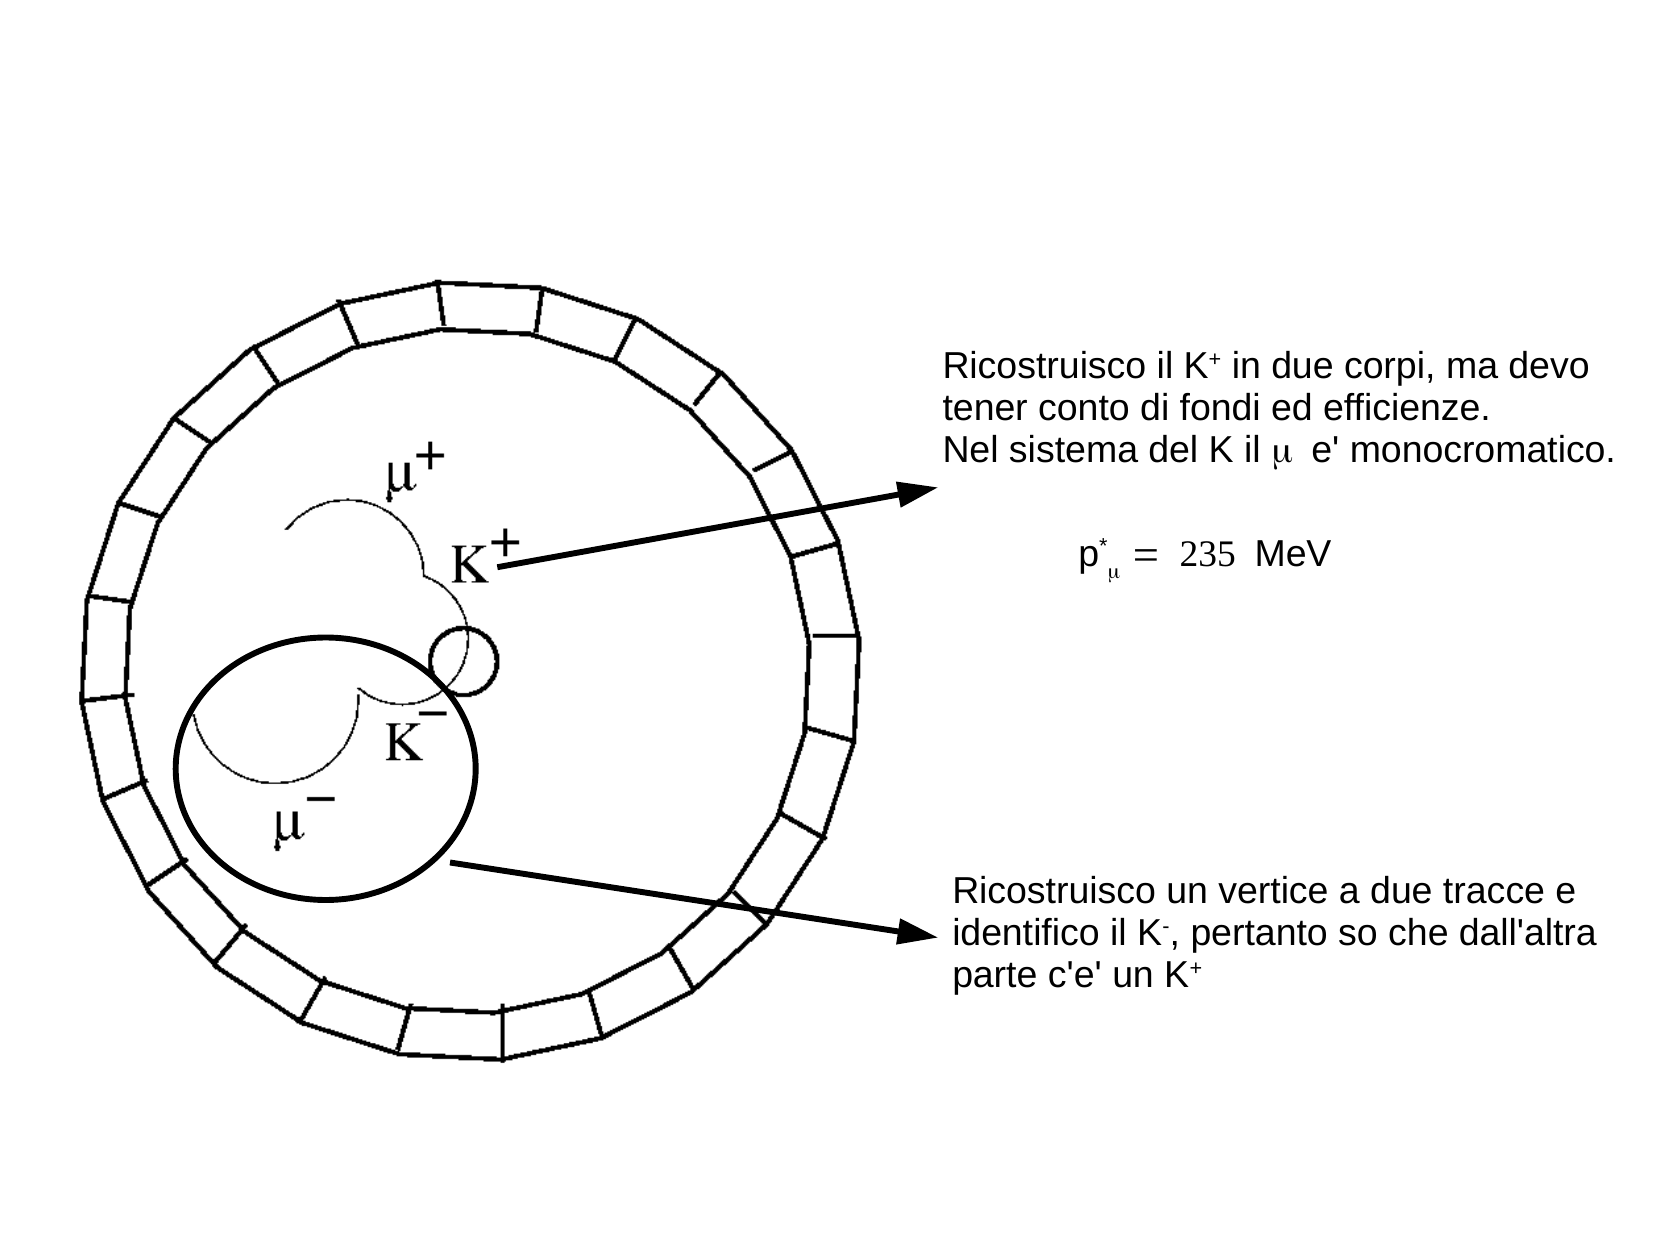

Ricostruisco il K+ in due corpi, ma devo tener conto di fondi ed efficienze.
Nel sistema del K il m e' monocromatico.
p*m = 235 MeV
Ricostruisco un vertice a due tracce e identifico il K-, pertanto so che dall'altra parte c'e' un K+